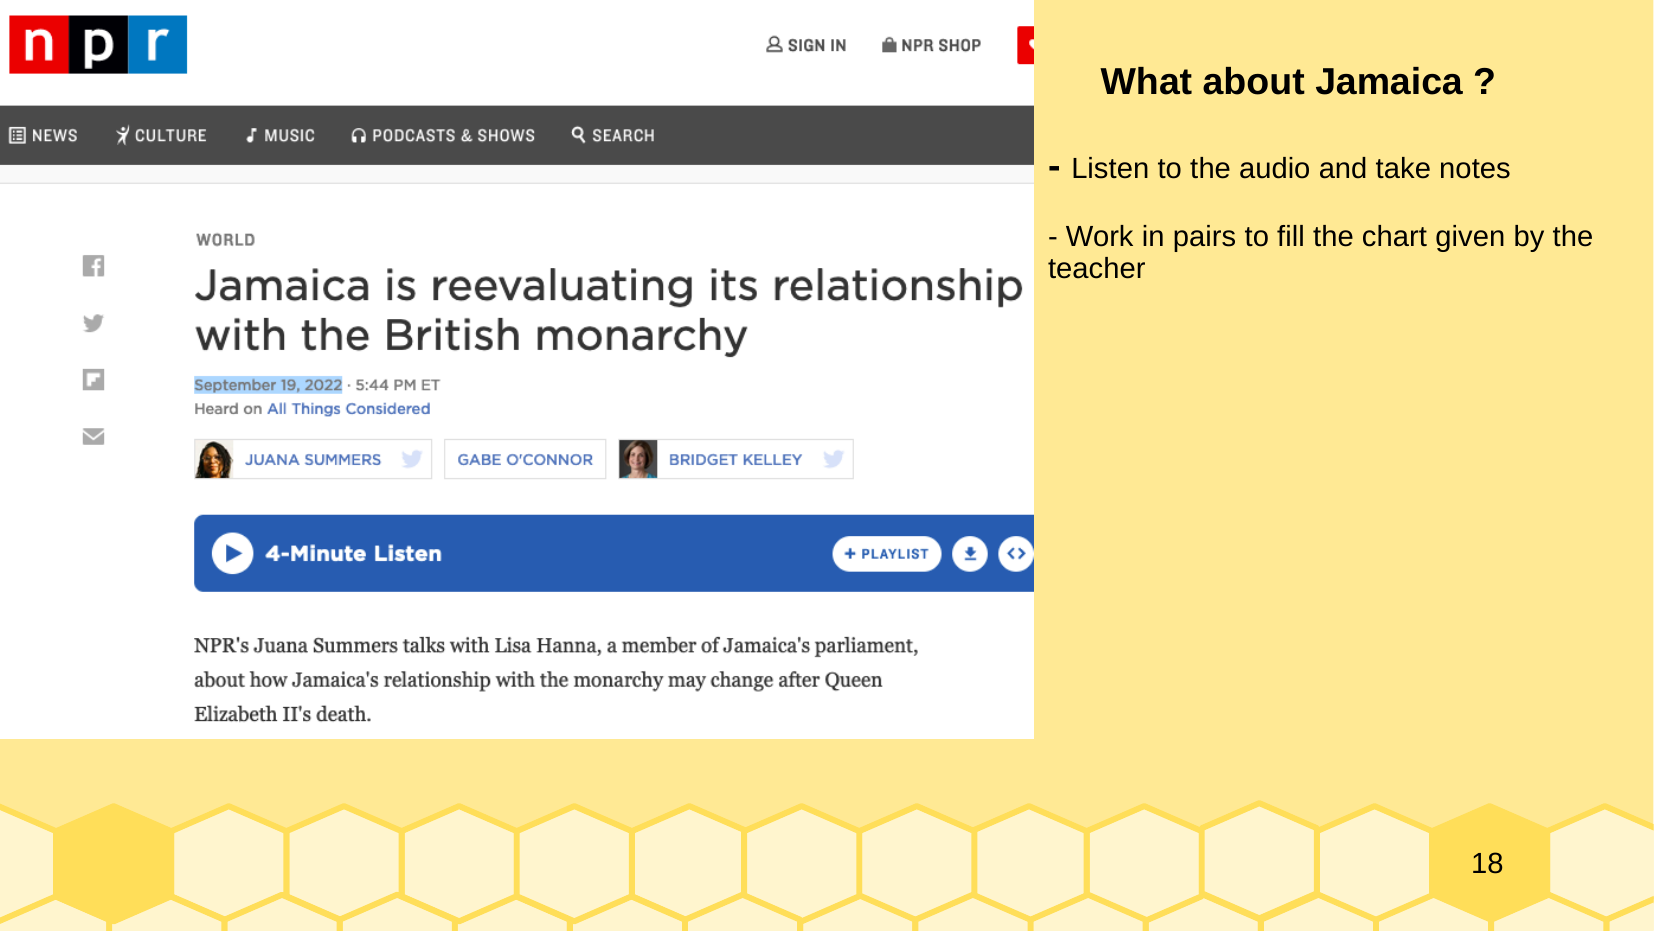

What about Jamaica ?
- Listen to the audio and take notes
- Work in pairs to fill the chart given by the teacher